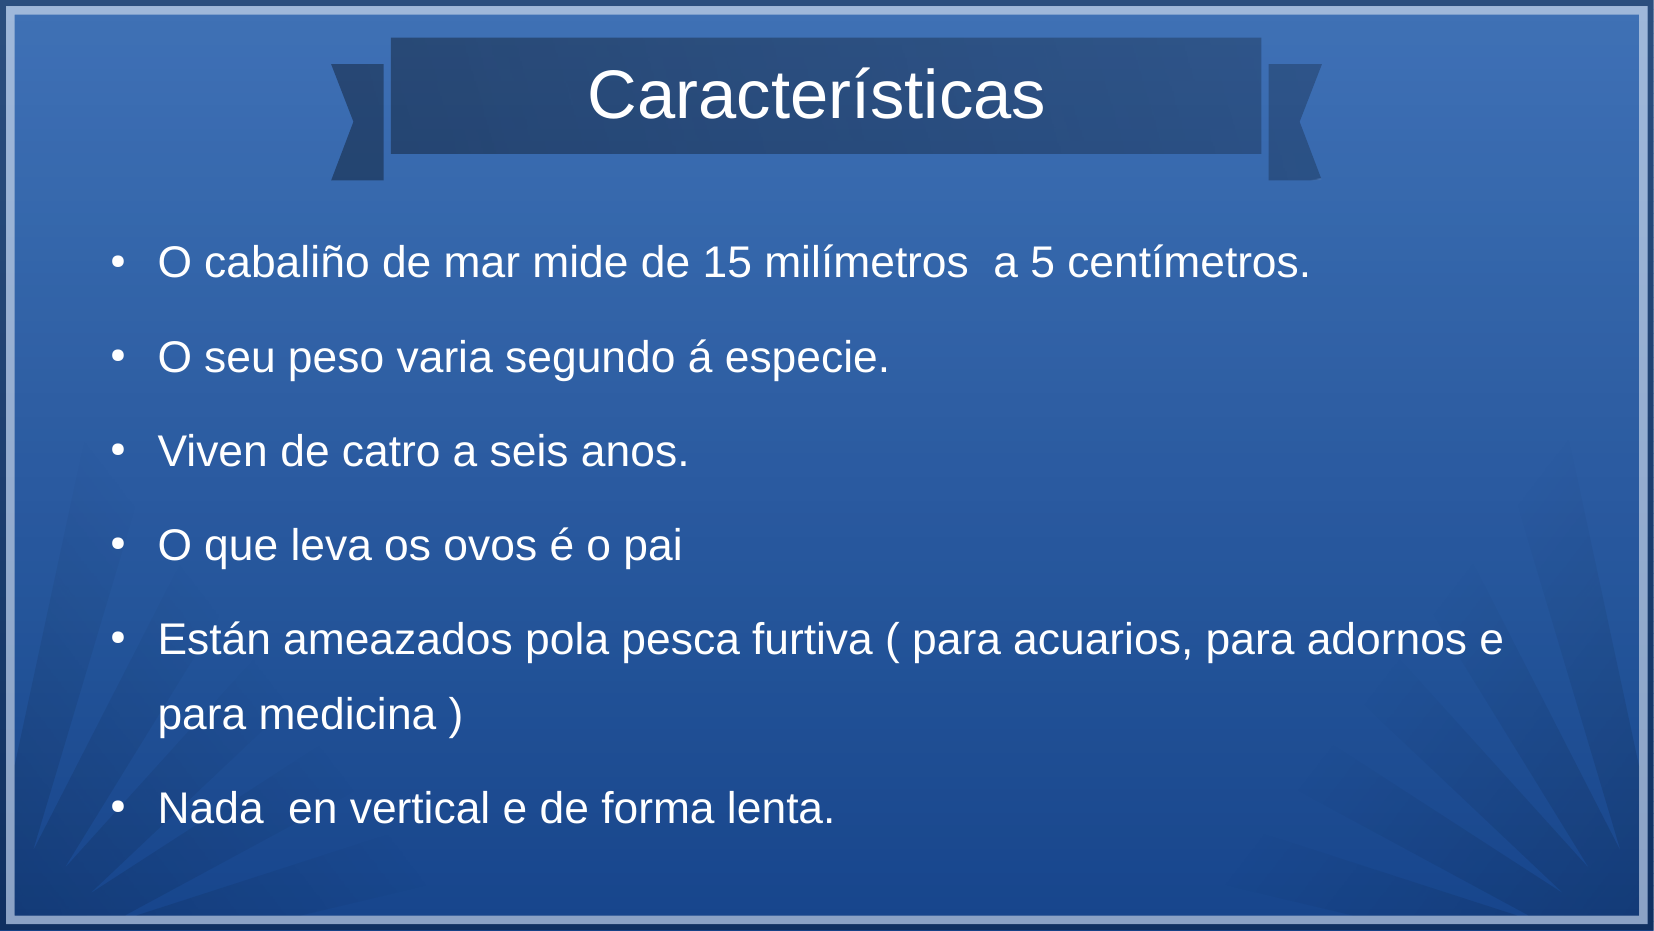

# Características
O cabaliño de mar mide de 15 milímetros a 5 centímetros.
O seu peso varia segundo á especie.
Viven de catro a seis anos.
O que leva os ovos é o pai
Están ameazados pola pesca furtiva ( para acuarios, para adornos e para medicina )
Nada en vertical e de forma lenta.